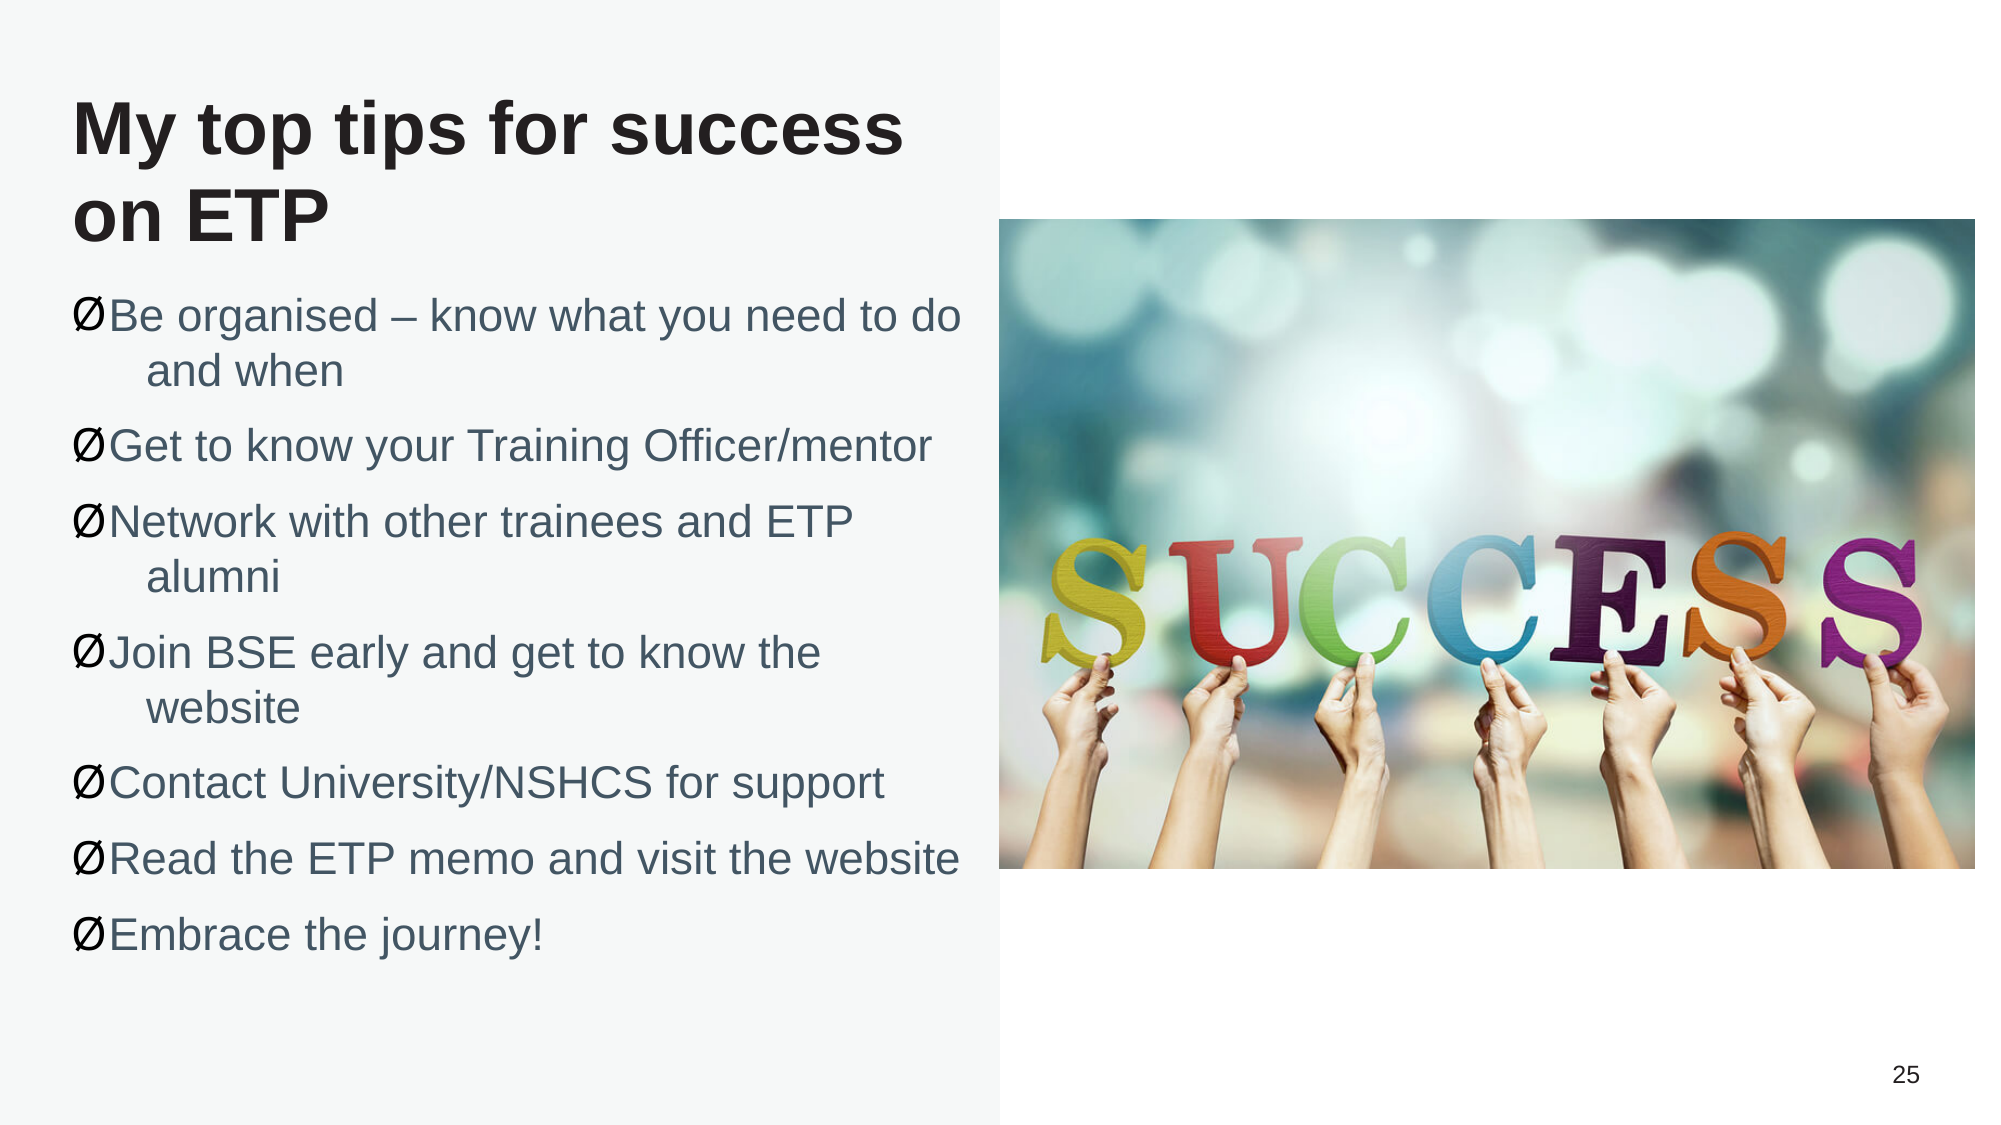

# My top tips for success on ETP
Be organised – know what you need to do and when
Get to know your Training Officer/mentor
Network with other trainees and ETP alumni
Join BSE early and get to know the website
Contact University/NSHCS for support
Read the ETP memo and visit the website
Embrace the journey!